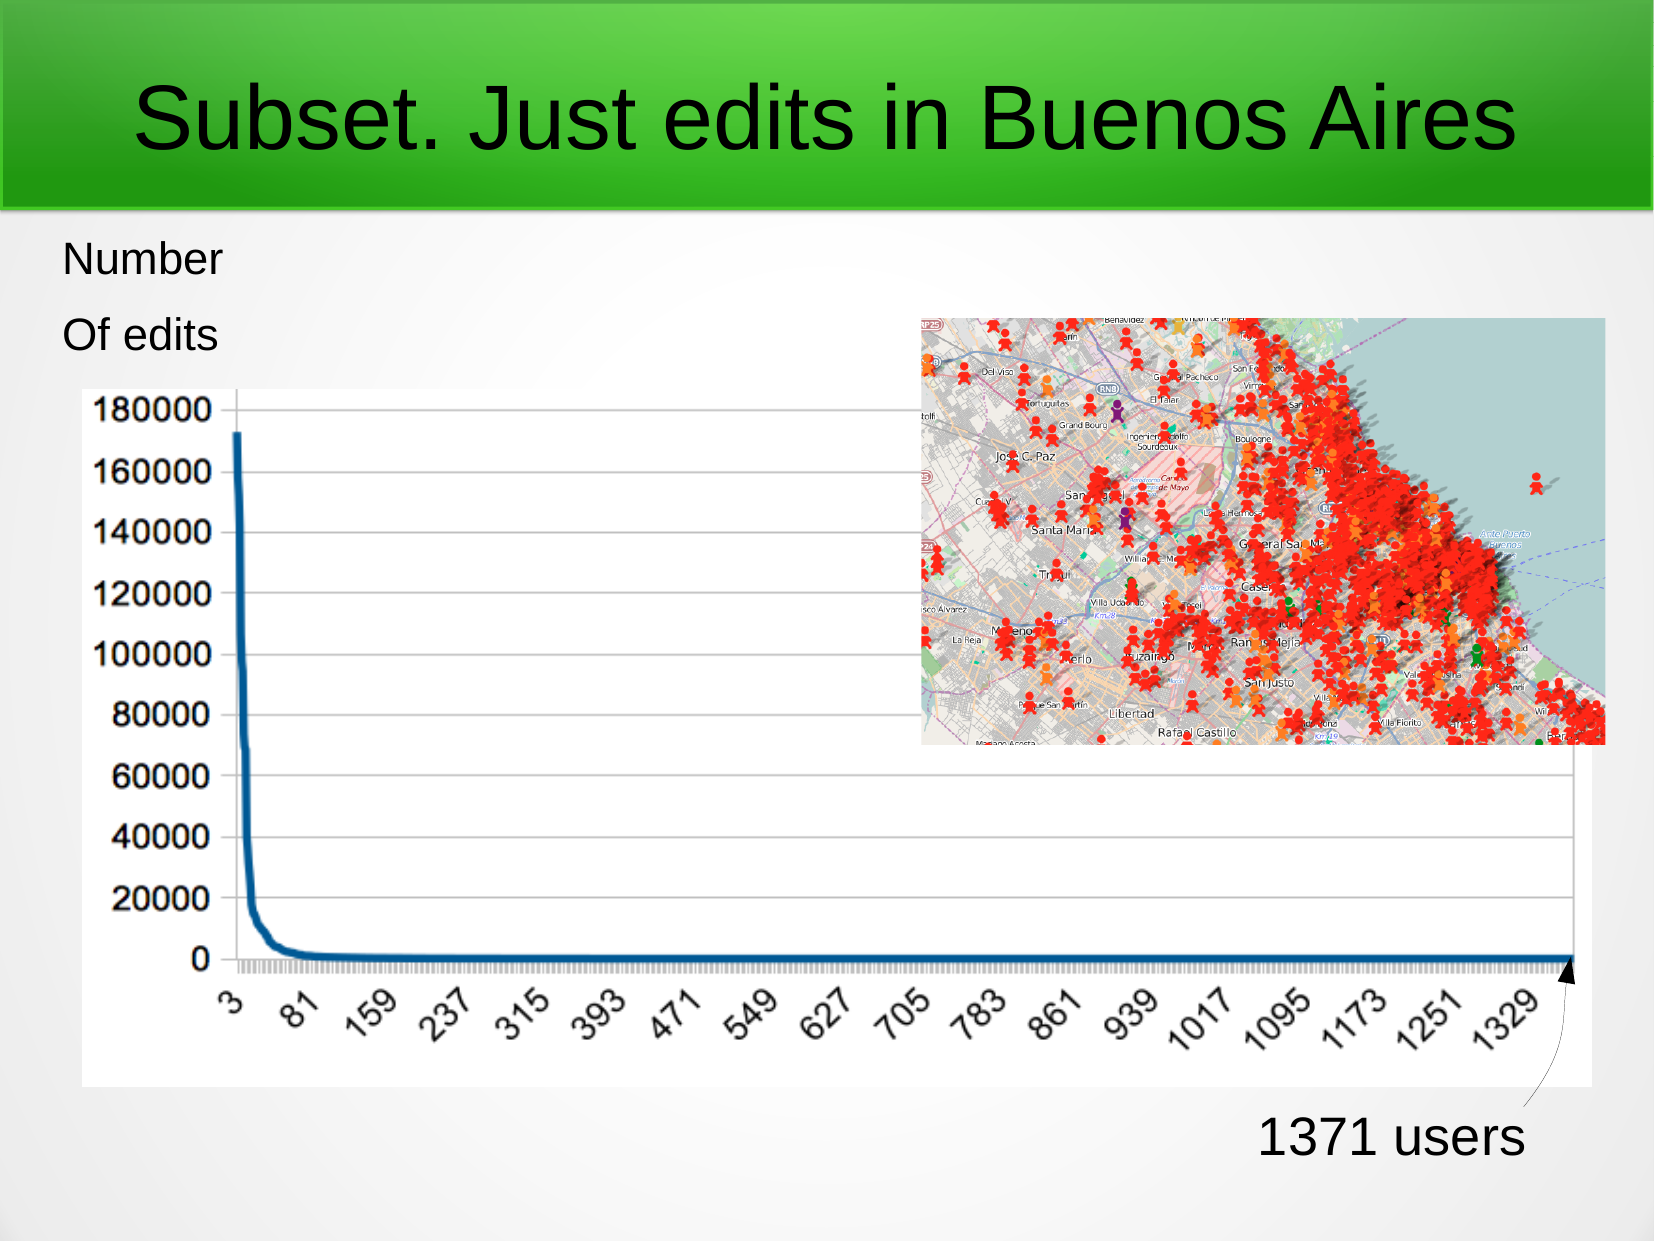

# Subset. Just edits in Buenos Aires
Number
Of edits
1371 users